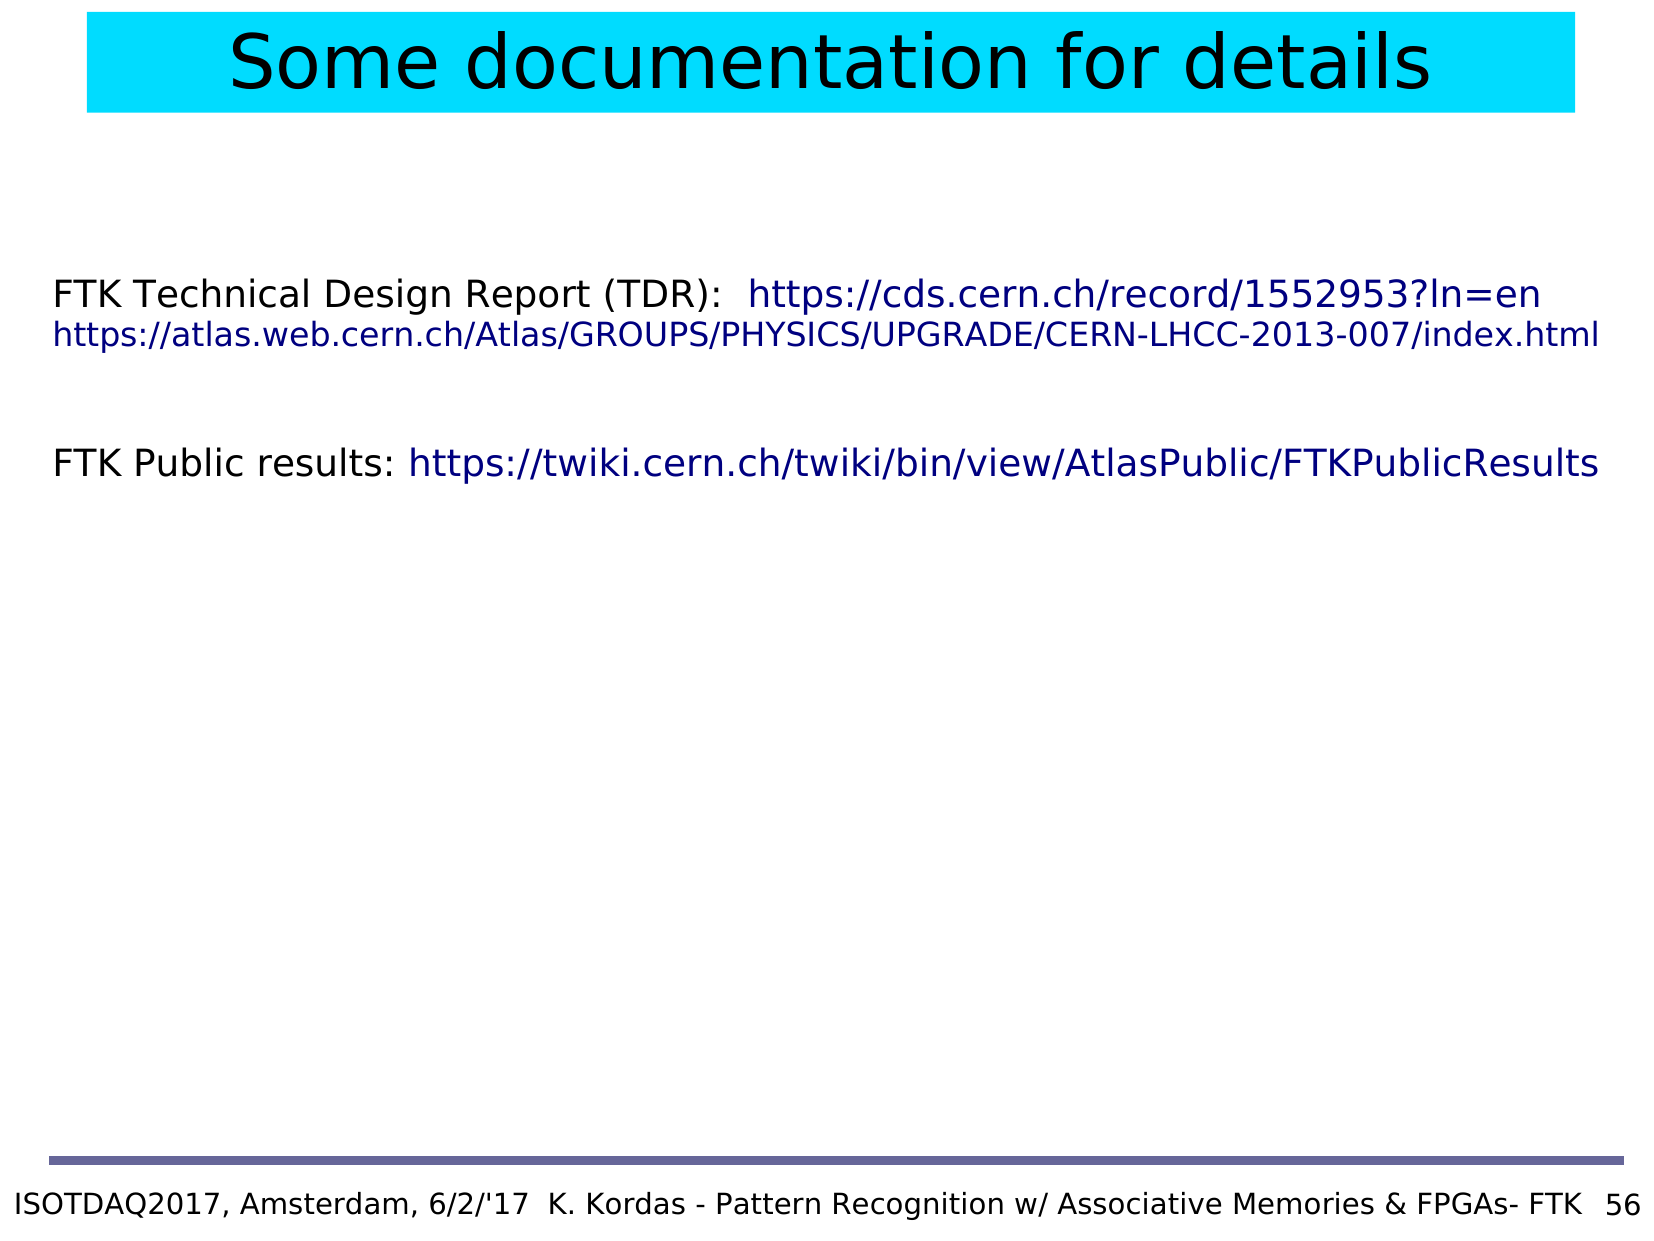

# Some documentation for details
FTK Technical Design Report (TDR): https://cds.cern.ch/record/1552953?ln=en
https://atlas.web.cern.ch/Atlas/GROUPS/PHYSICS/UPGRADE/CERN-LHCC-2013-007/index.html
FTK Public results: https://twiki.cern.ch/twiki/bin/view/AtlasPublic/FTKPublicResults
ISOTDAQ2017, Amsterdam, 6/2/'17
K. Kordas - Pattern Recognition w/ Associative Memories & FPGAs- FTK
56